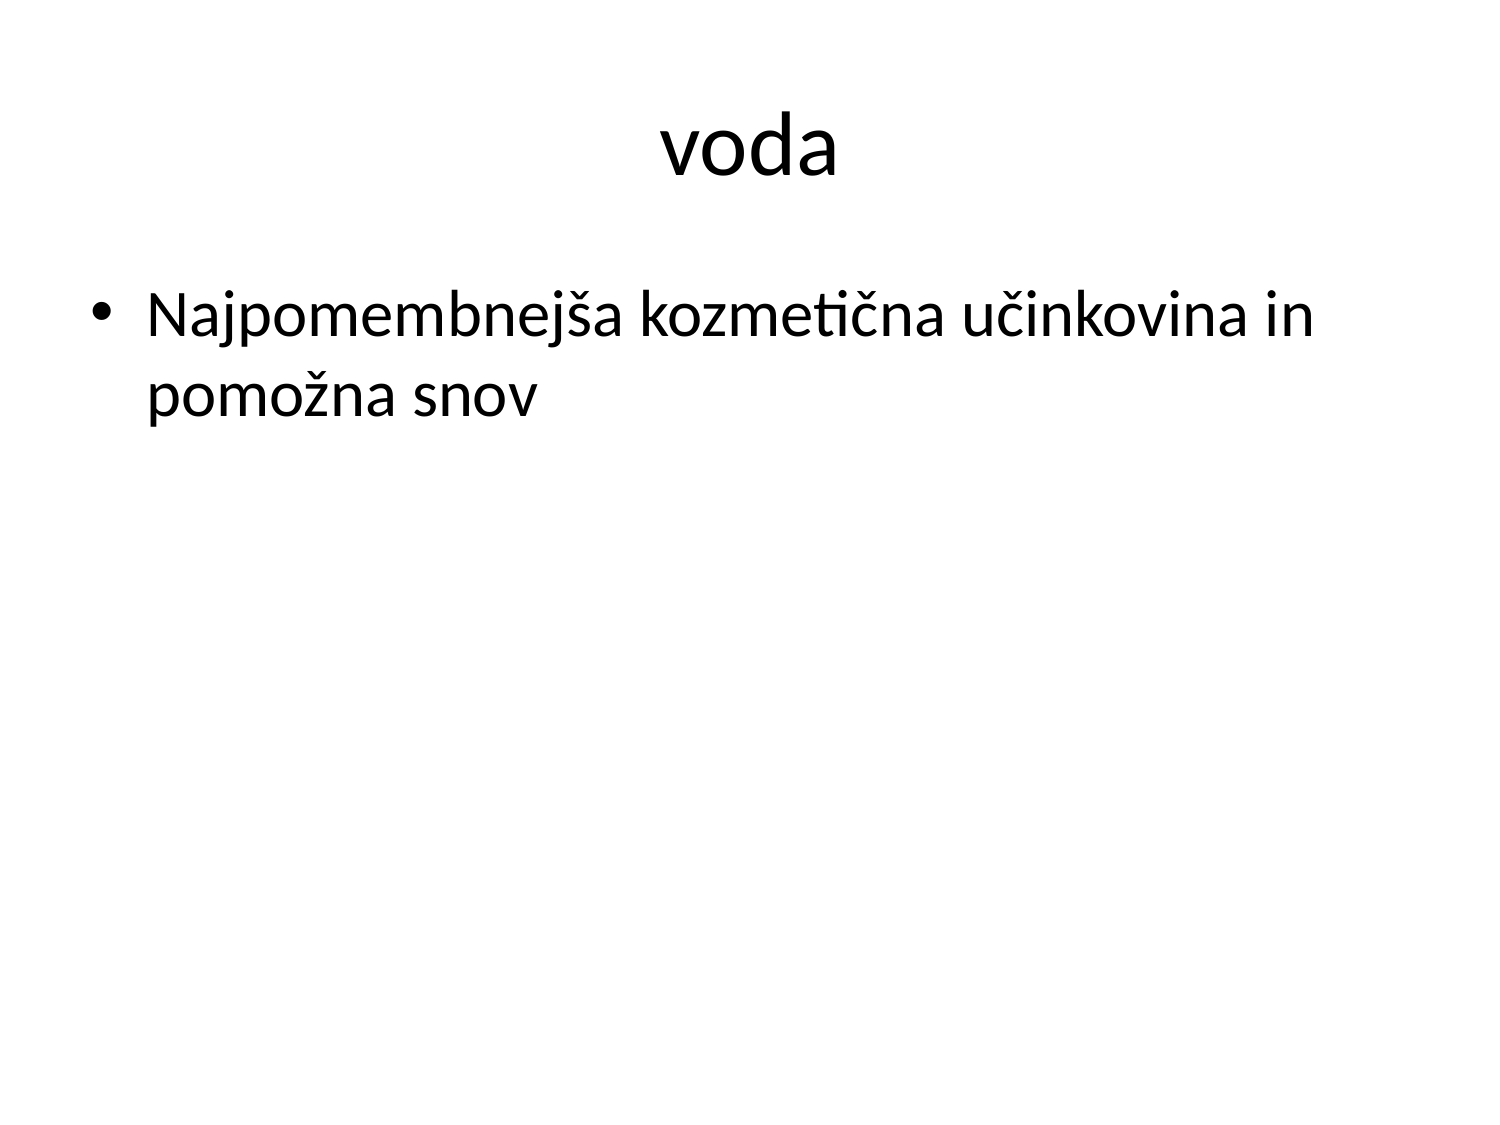

# voda
Najpomembnejša kozmetična učinkovina in pomožna snov